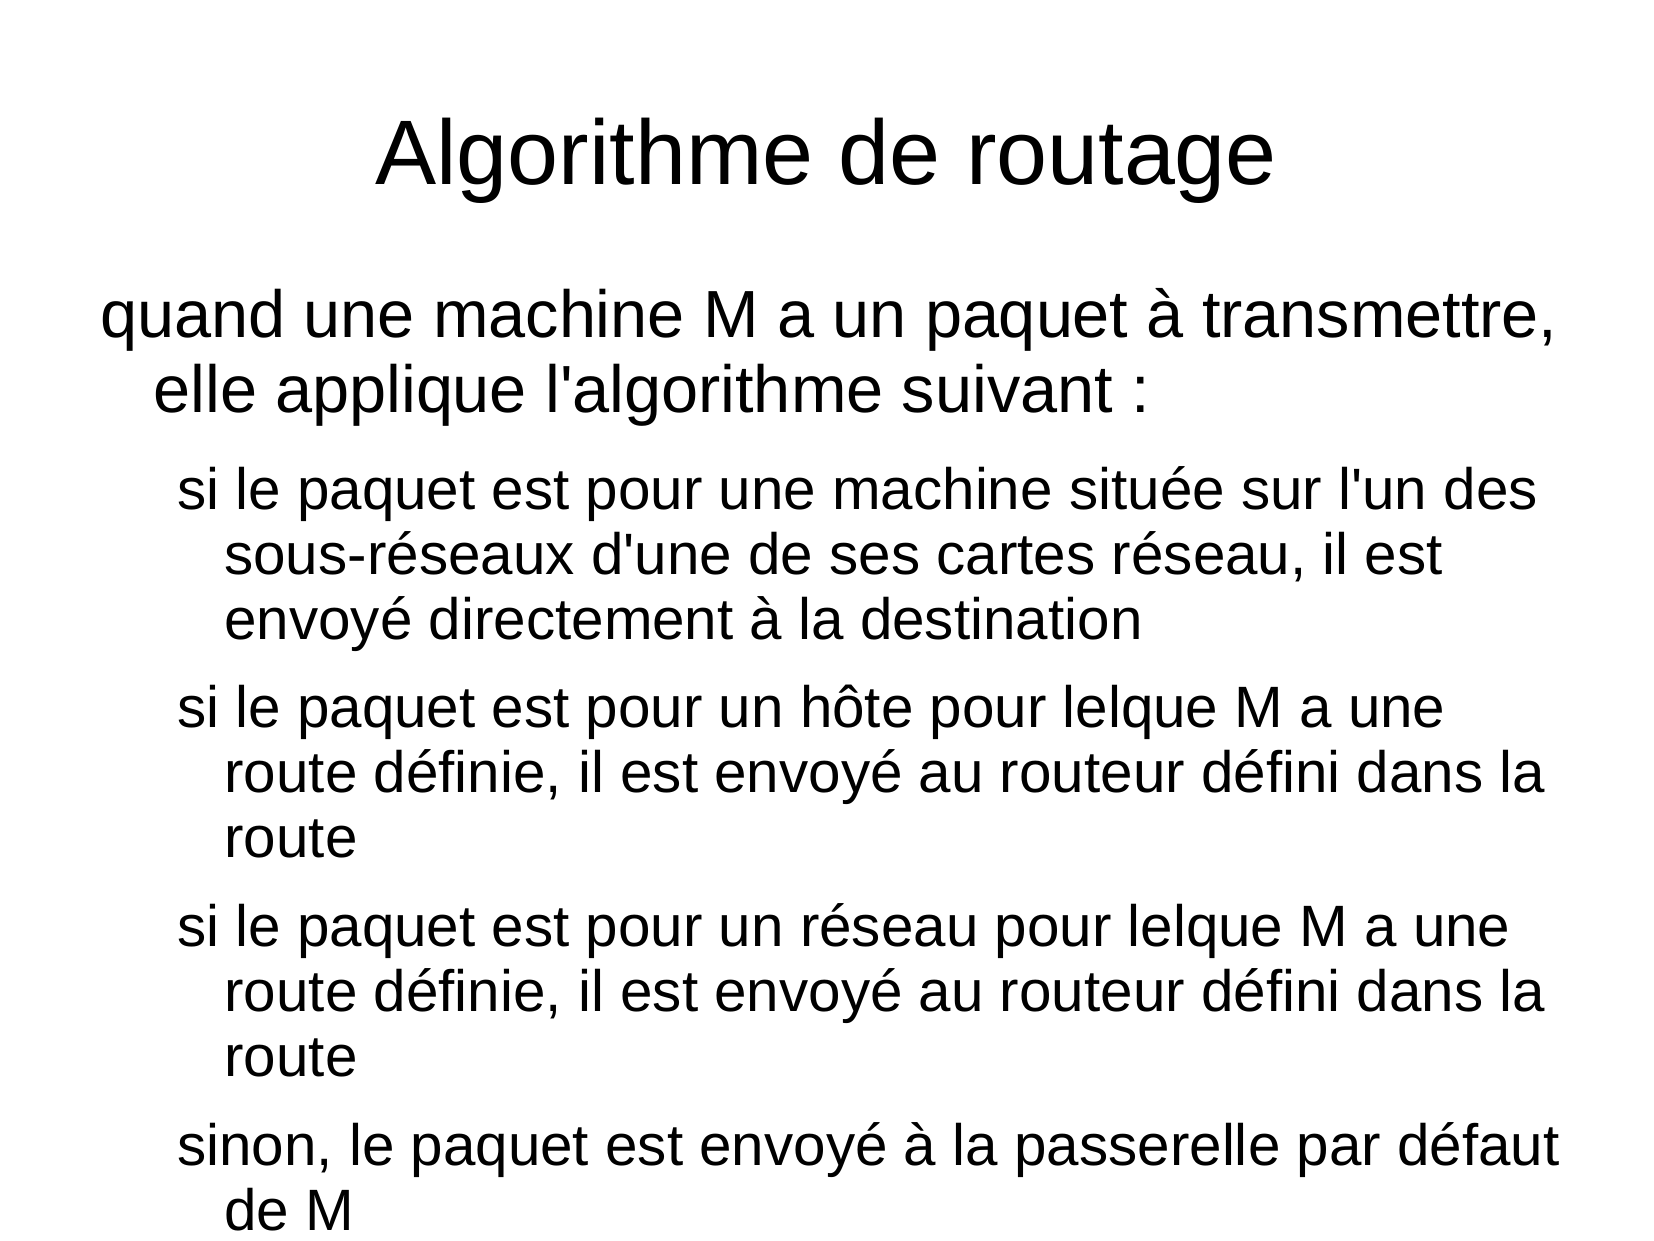

# Algorithme de routage
quand une machine M a un paquet à transmettre, elle applique l'algorithme suivant :
si le paquet est pour une machine située sur l'un des sous-réseaux d'une de ses cartes réseau, il est envoyé directement à la destination
si le paquet est pour un hôte pour lelque M a une route définie, il est envoyé au routeur défini dans la route
si le paquet est pour un réseau pour lelque M a une route définie, il est envoyé au routeur défini dans la route
sinon, le paquet est envoyé à la passerelle par défaut de M